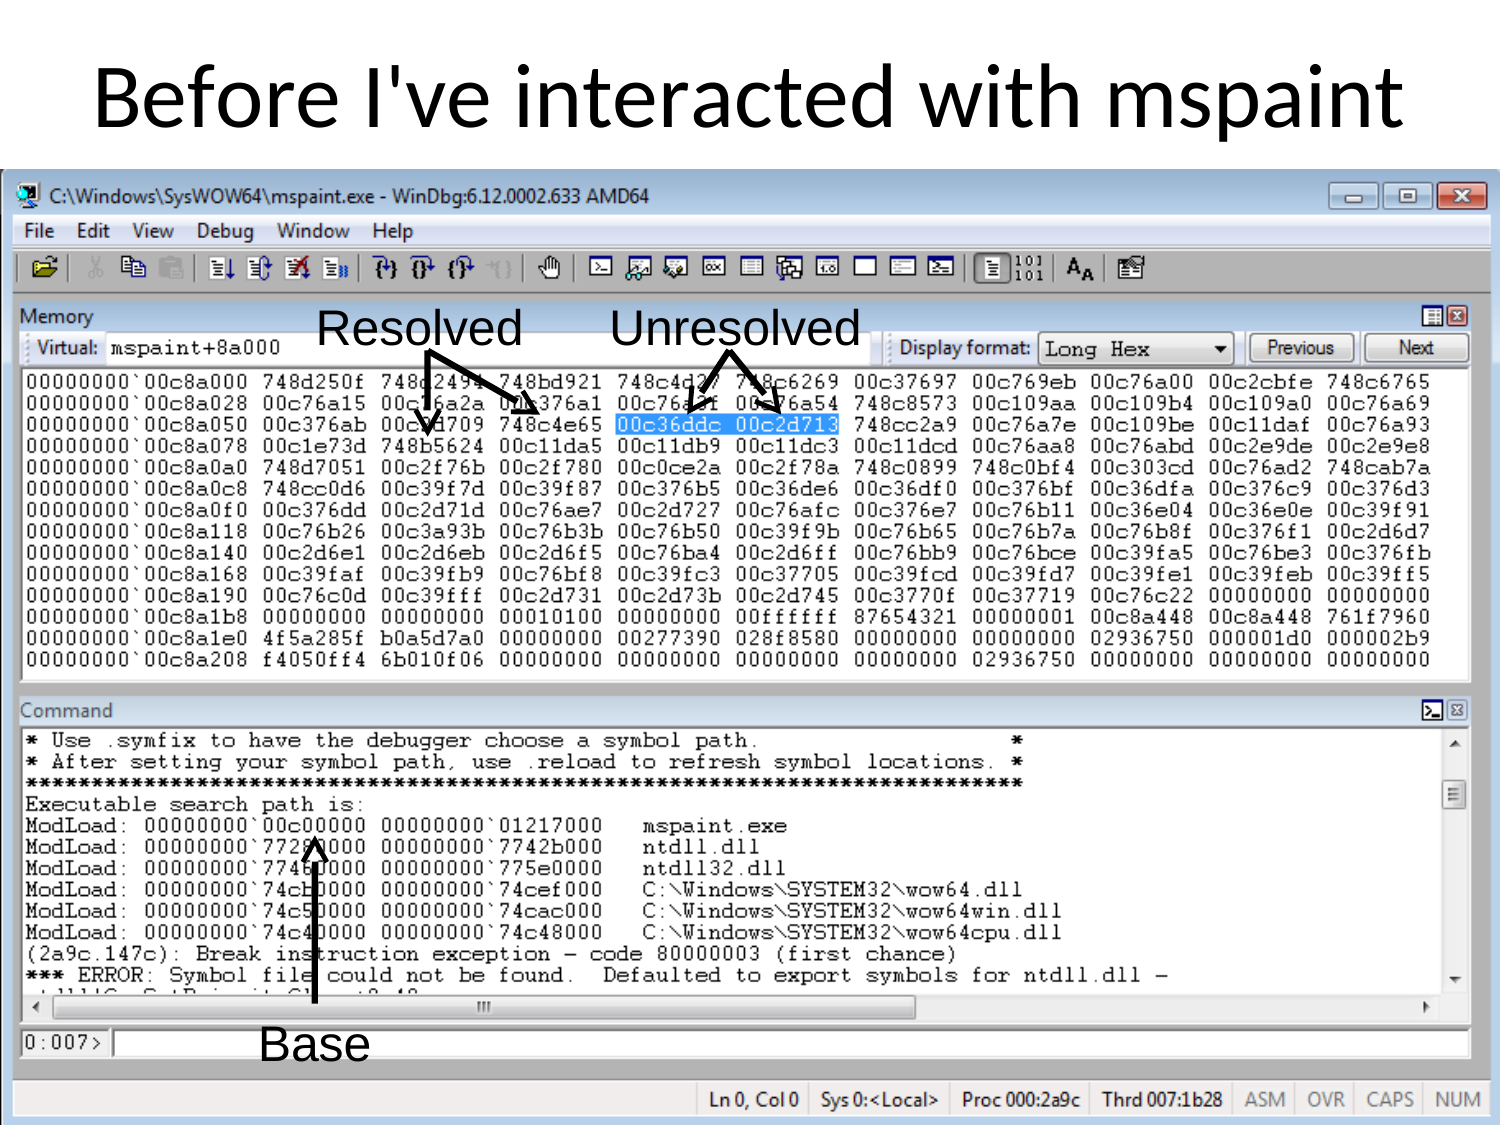

# Before I've interacted with mspaint
Resolved
Unresolved
Base